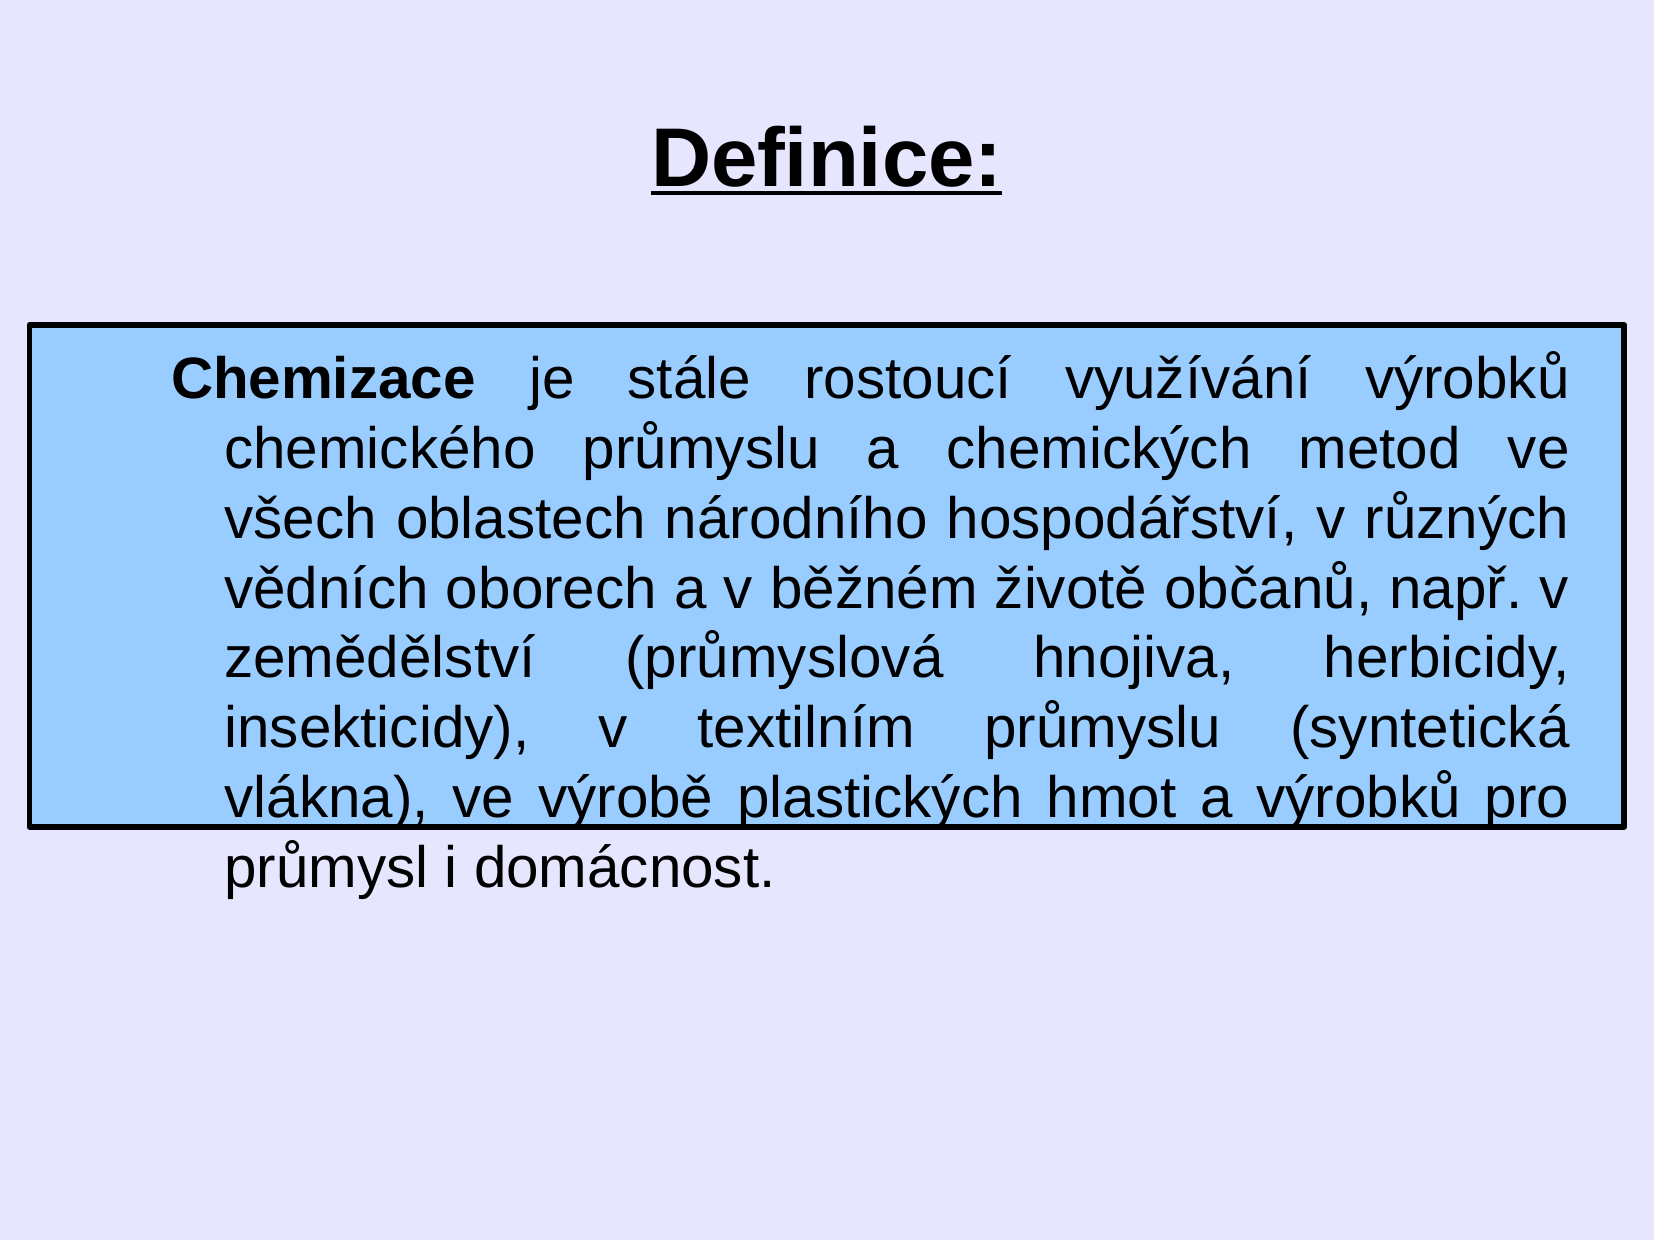

# Definice:
Chemizace je stále rostoucí využívání výrobků chemického průmyslu a chemických metod ve všech oblastech národního hospodářství, v různých vědních oborech a v běžném životě občanů, např. v zemědělství (průmyslová hnojiva, herbicidy, insekticidy), v textilním průmyslu (syntetická vlákna), ve výrobě plastických hmot a výrobků pro průmysl i domácnost.